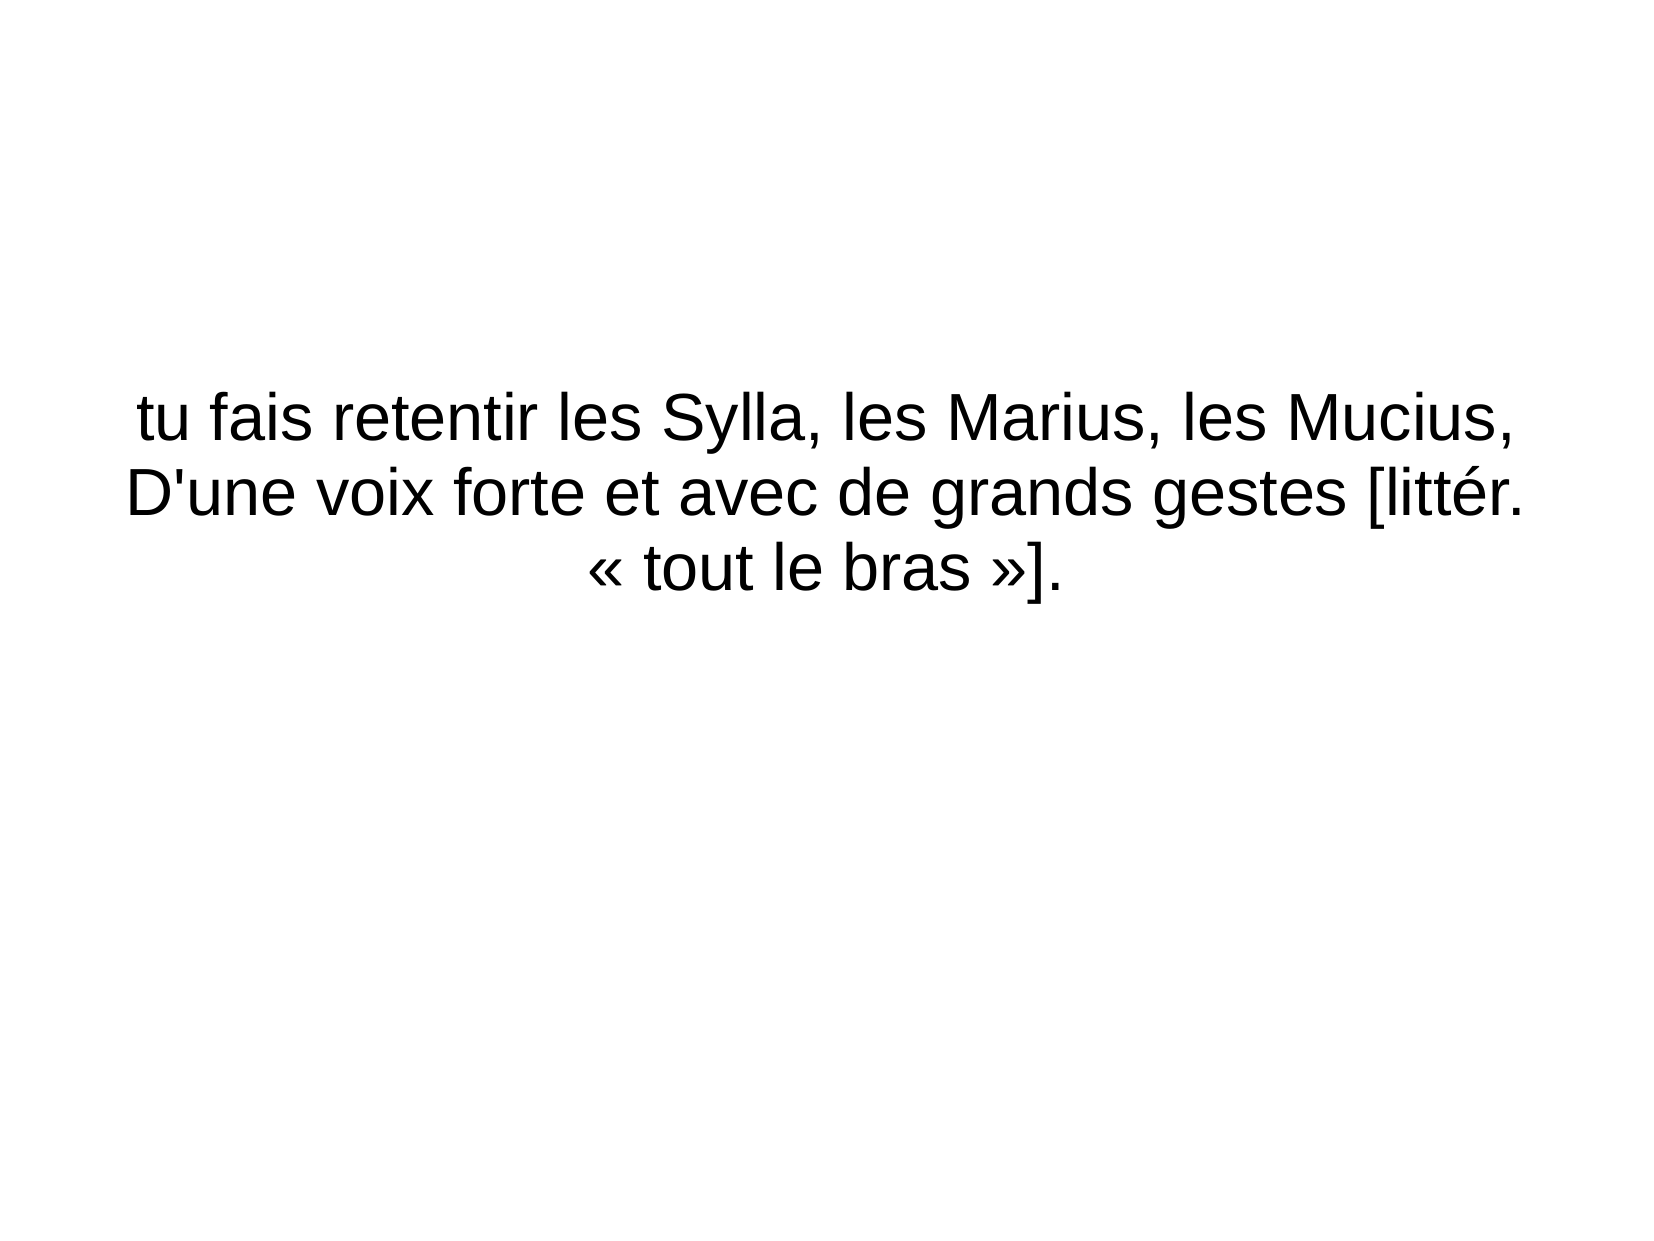

# tu fais retentir les Sylla, les Marius, les Mucius,
D'une voix forte et avec de grands gestes [littér. « tout le bras »].